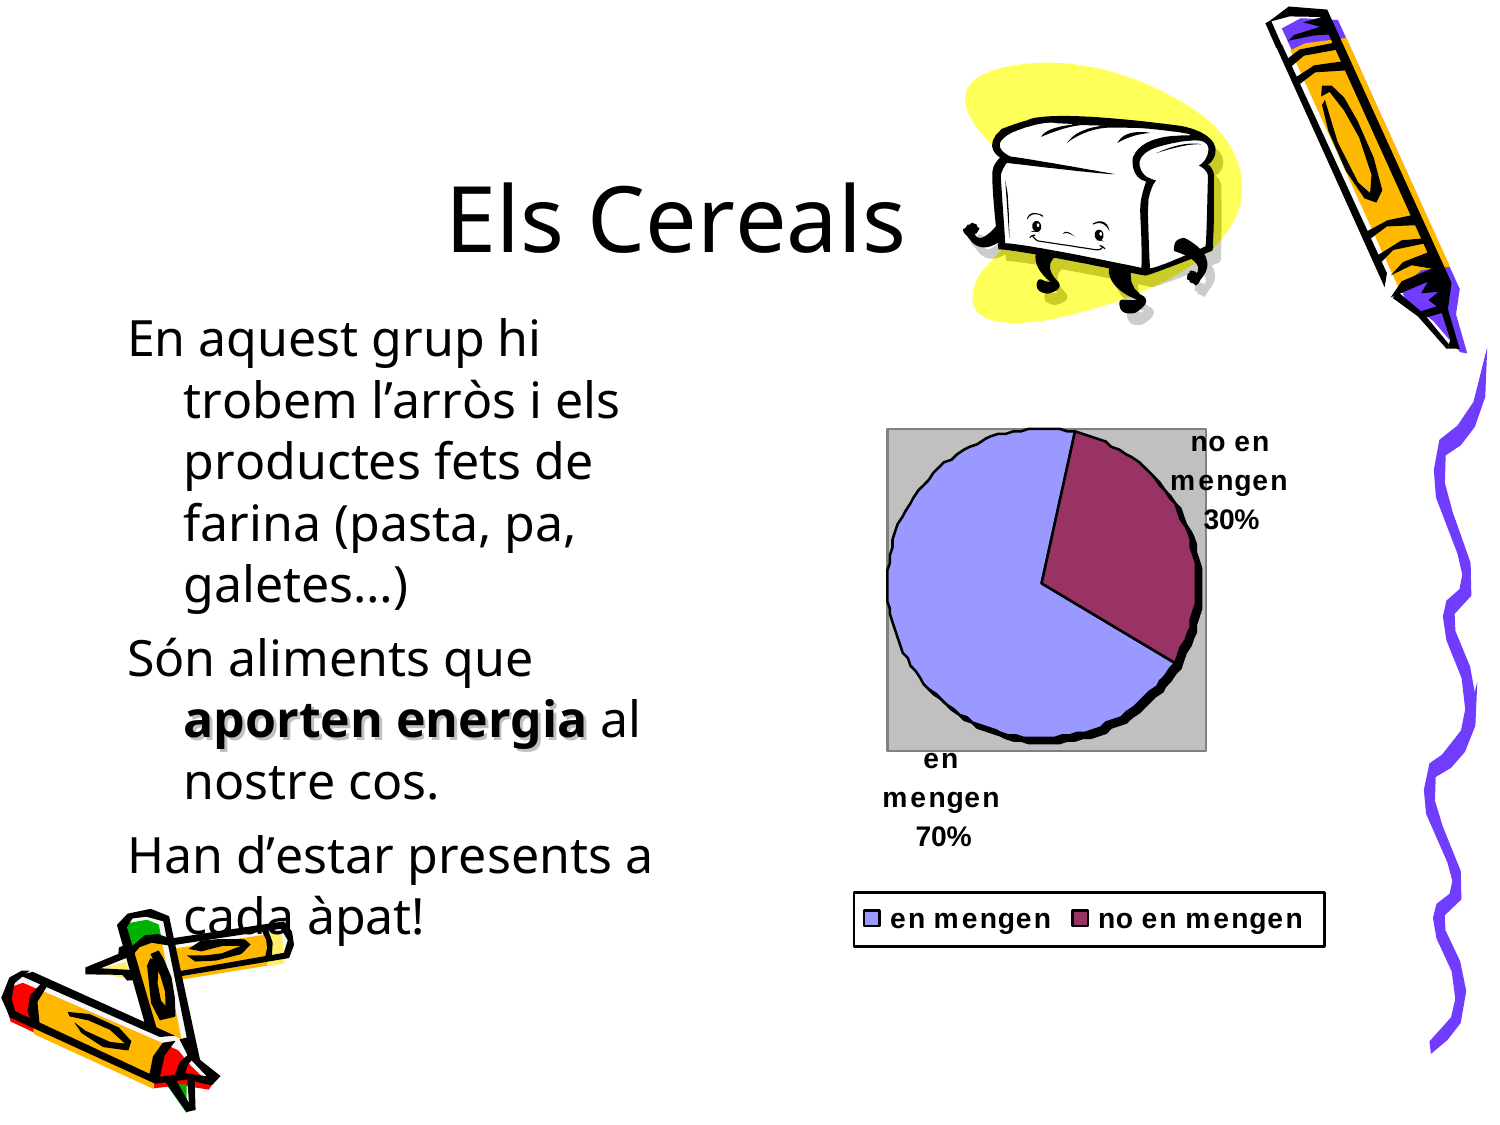

# Els Cereals
En aquest grup hi trobem l’arròs i els productes fets de farina (pasta, pa, galetes…)
Són aliments que aporten energia al nostre cos.
Han d’estar presents a cada àpat!